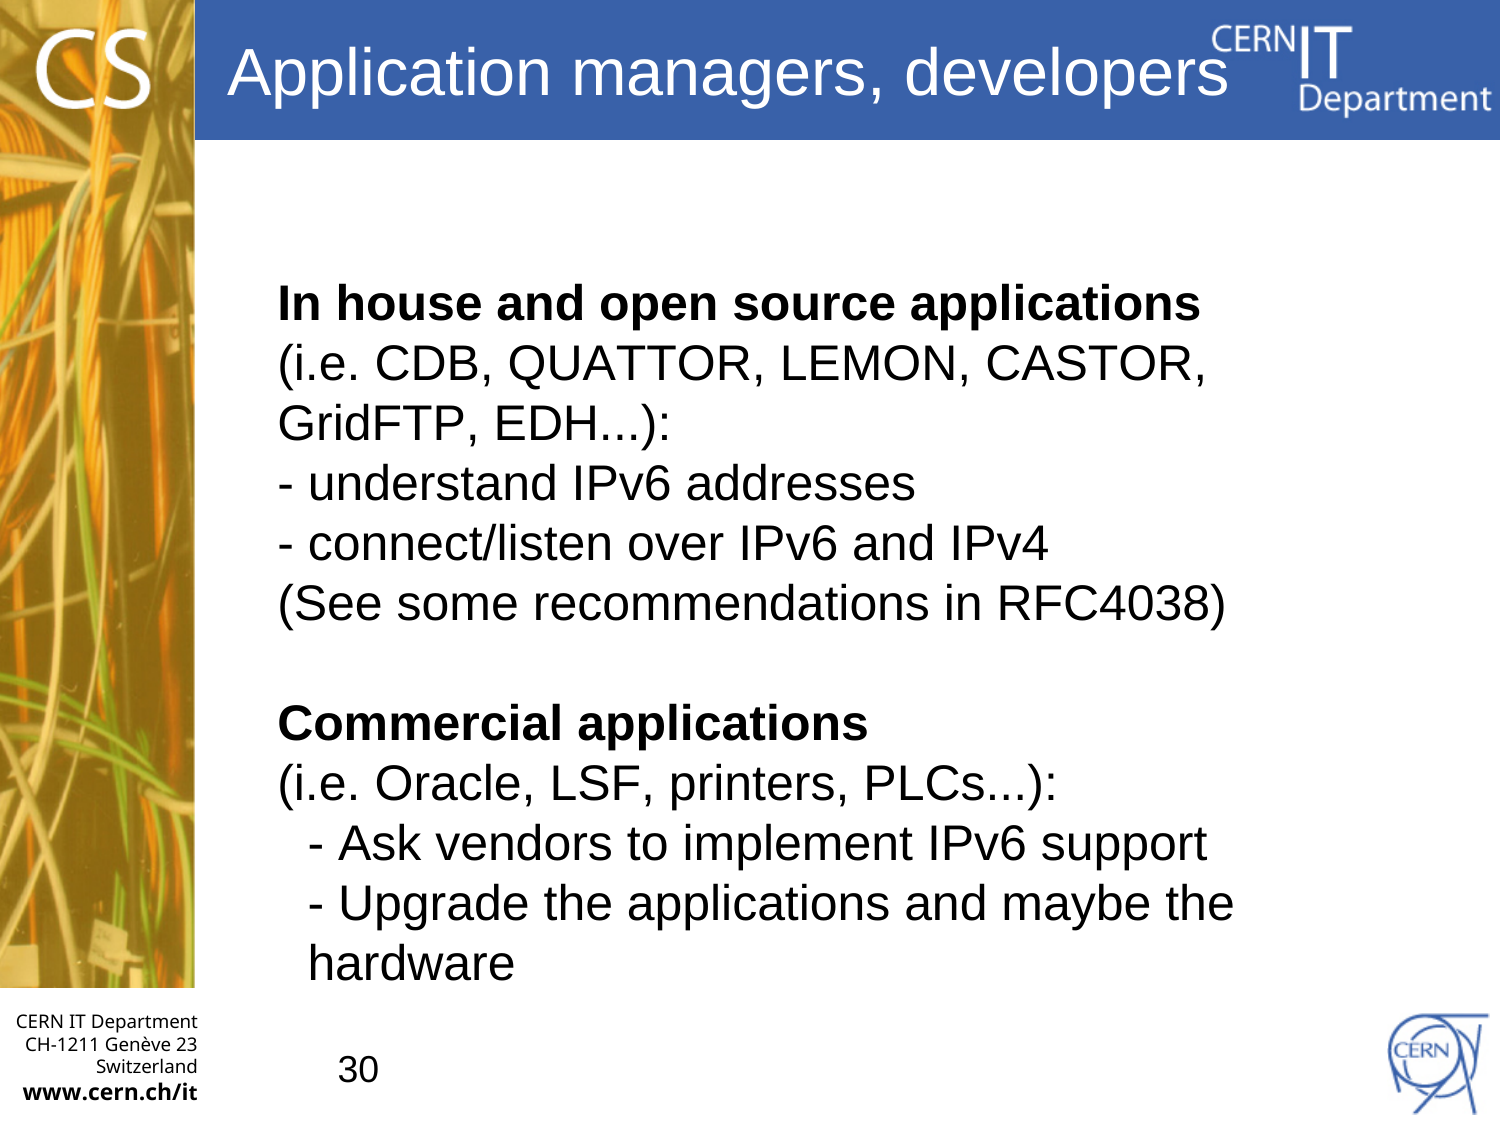

# Application managers, developers
In house and open source applications
(i.e. CDB, QUATTOR, LEMON, CASTOR, GridFTP, EDH...):
- understand IPv6 addresses
- connect/listen over IPv6 and IPv4
(See some recommendations in RFC4038)
Commercial applications
(i.e. Oracle, LSF, printers, PLCs...):
- Ask vendors to implement IPv6 support
- Upgrade the applications and maybe the hardware